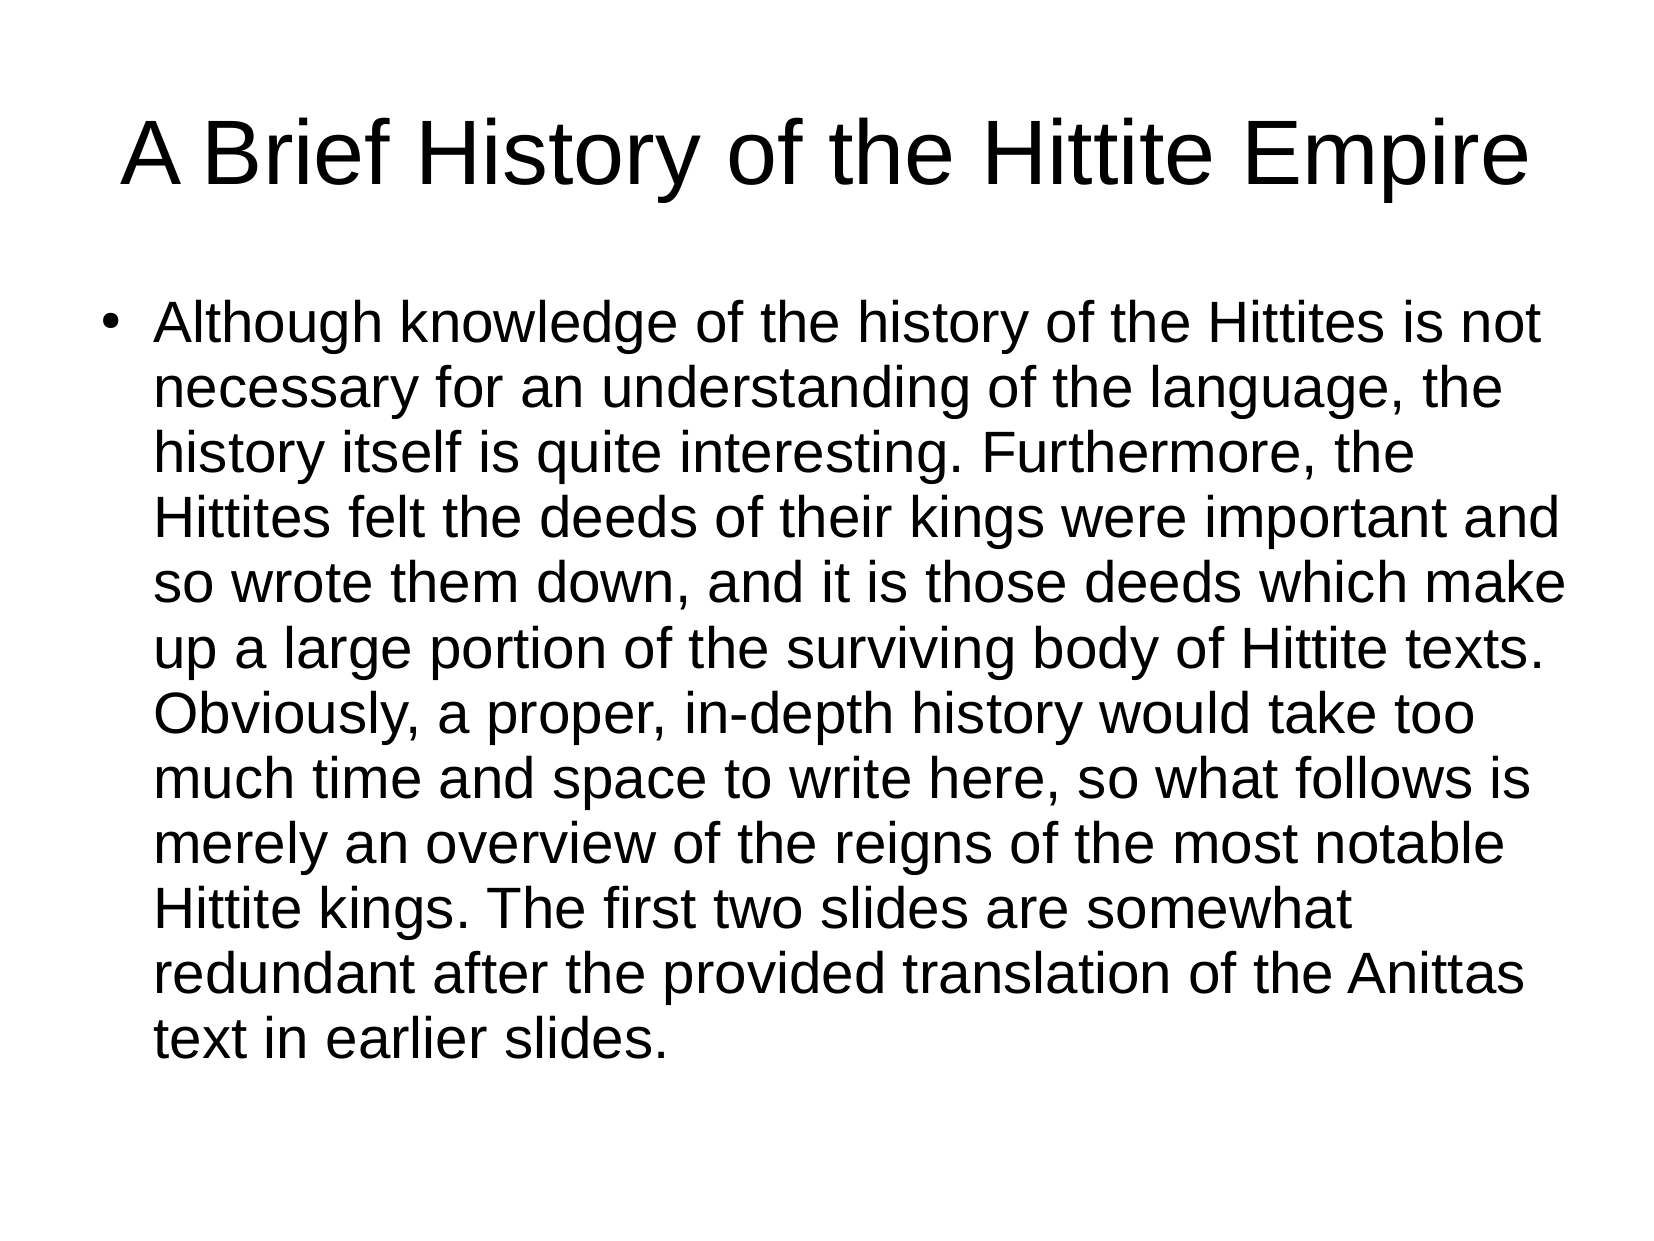

# A Brief History of the Hittite Empire
Although knowledge of the history of the Hittites is not necessary for an understanding of the language, the history itself is quite interesting. Furthermore, the Hittites felt the deeds of their kings were important and so wrote them down, and it is those deeds which make up a large portion of the surviving body of Hittite texts. Obviously, a proper, in-depth history would take too much time and space to write here, so what follows is merely an overview of the reigns of the most notable Hittite kings. The first two slides are somewhat redundant after the provided translation of the Anittas text in earlier slides.